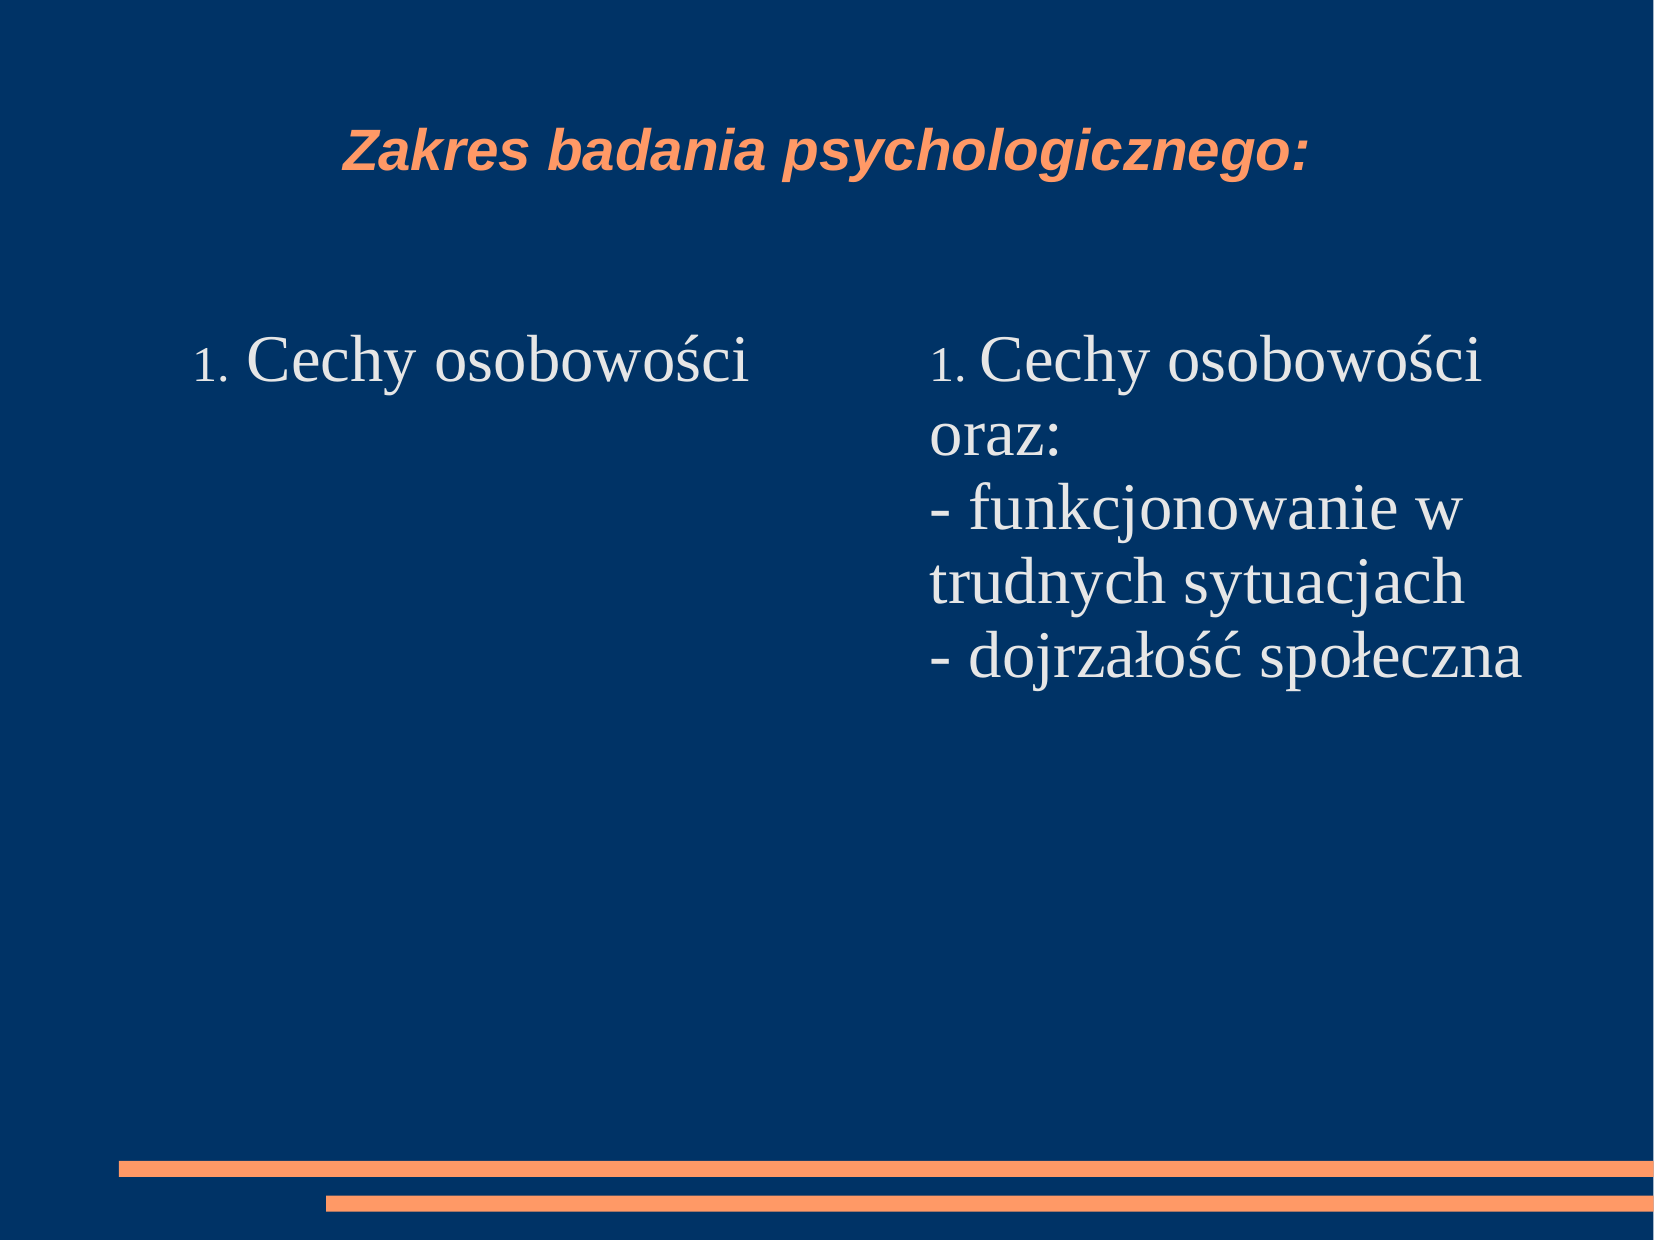

# Zakres badania psychologicznego:
1. Cechy osobowości
1. Cechy osobowości
oraz:
- funkcjonowanie w trudnych sytuacjach
- dojrzałość społeczna